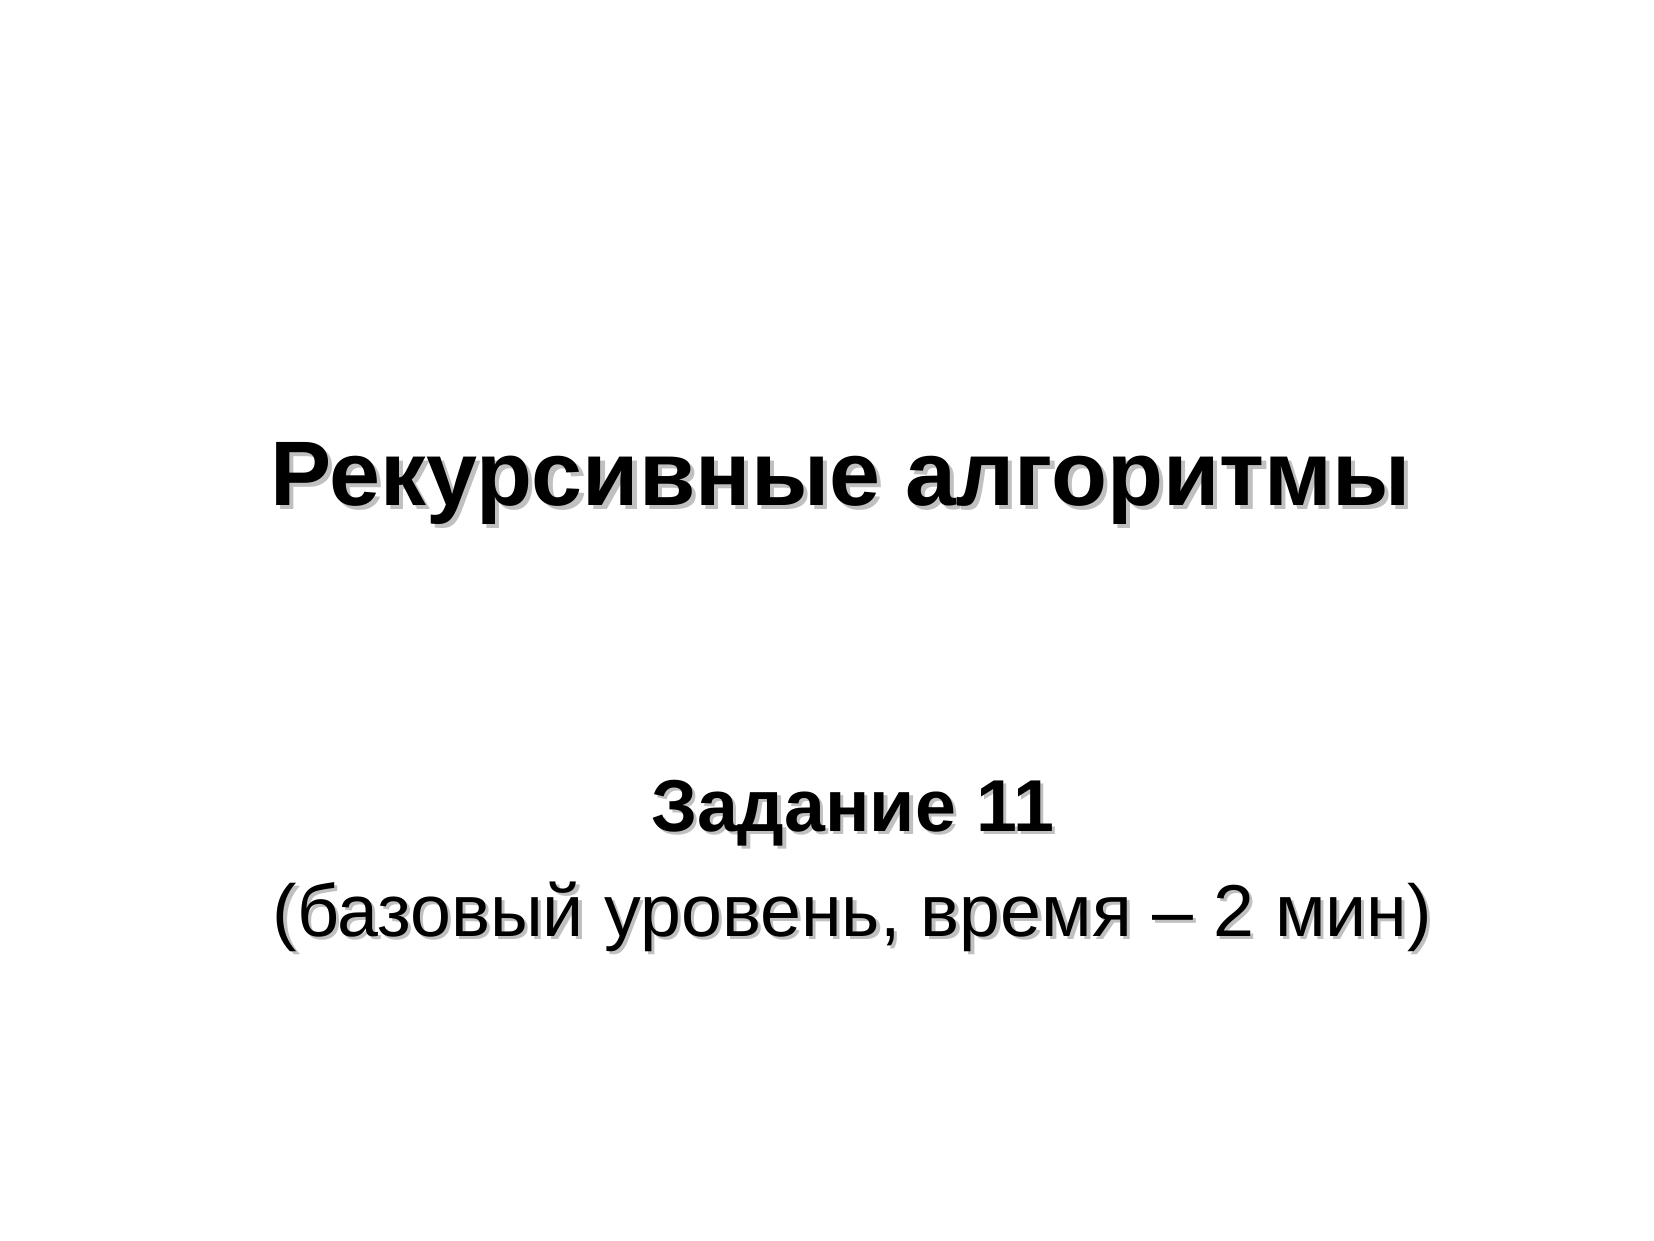

# Рекурсивные алгоритмы
Задание 11
 (базовый уровень, время – 2 мин)